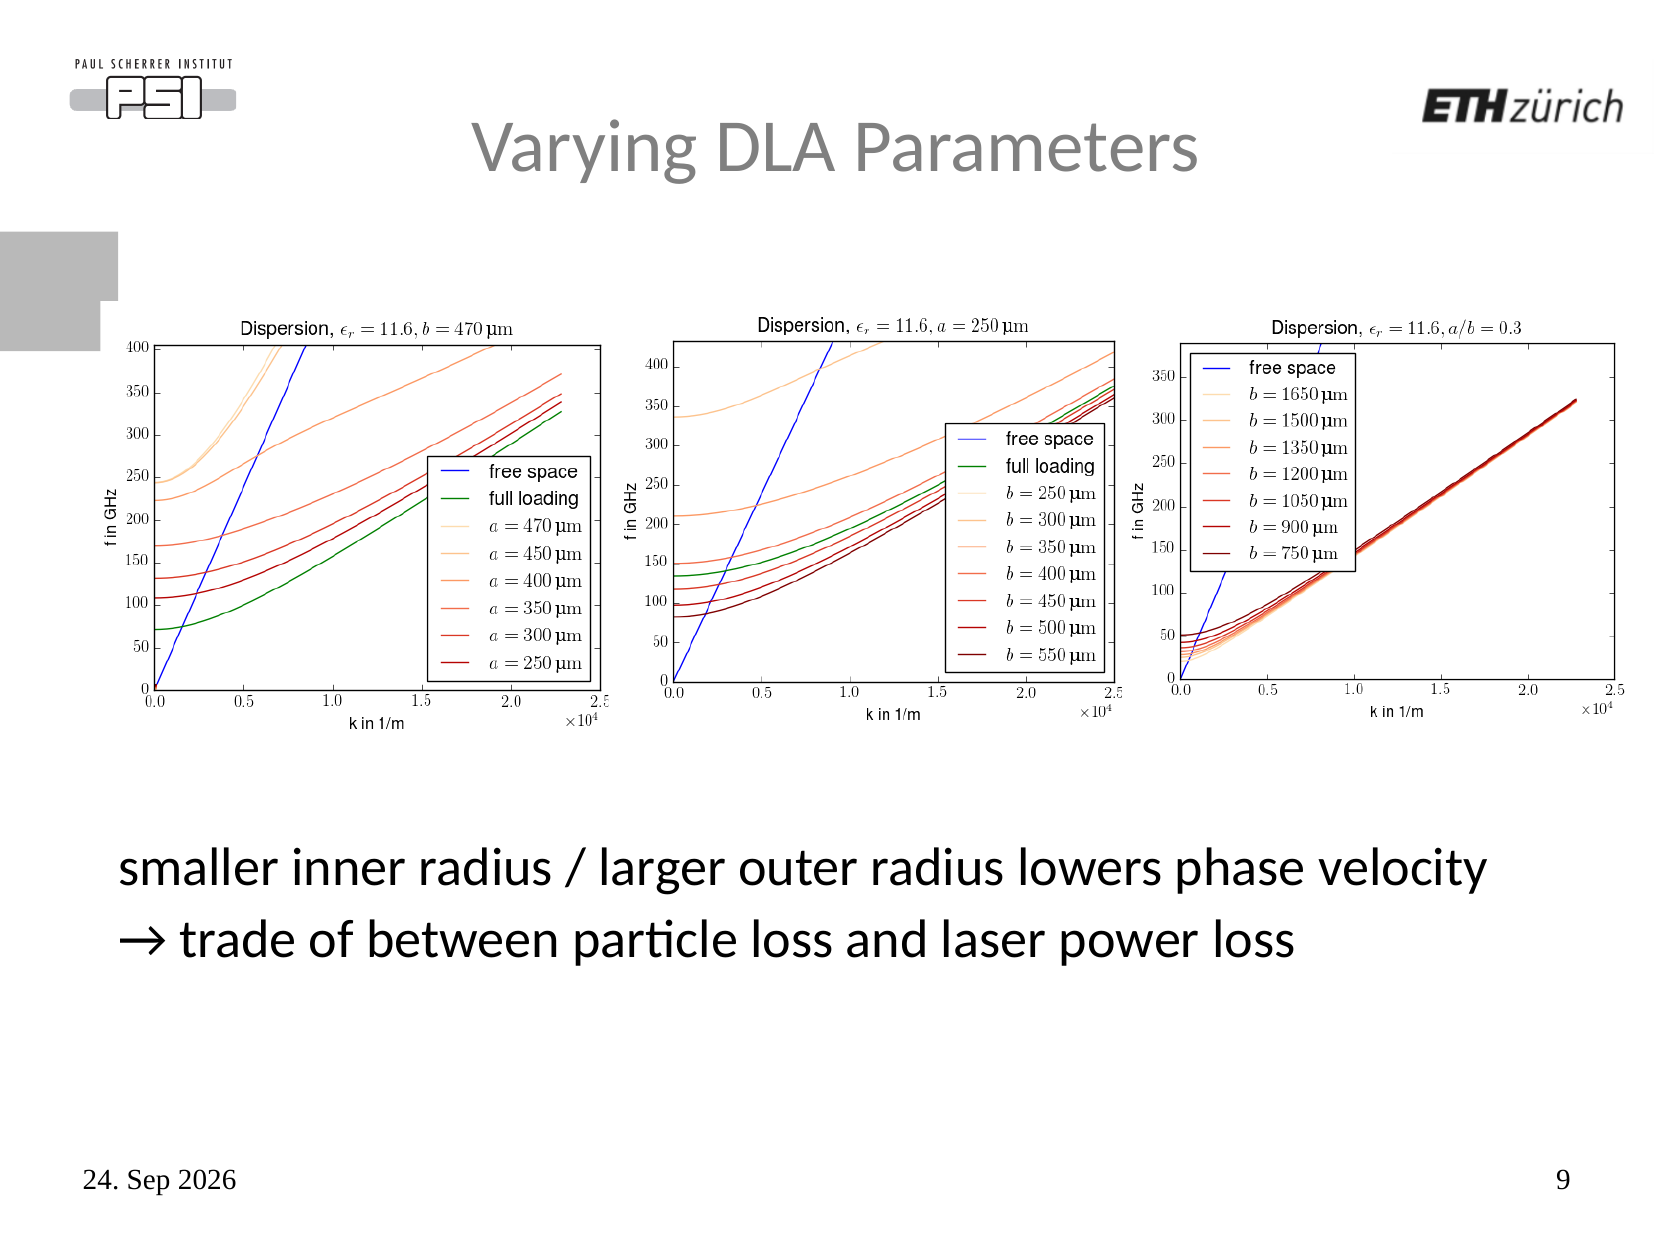

# Varying DLA Parameters
smaller inner radius / larger outer radius lowers phase velocity
→ trade of between particle loss and laser power loss
9